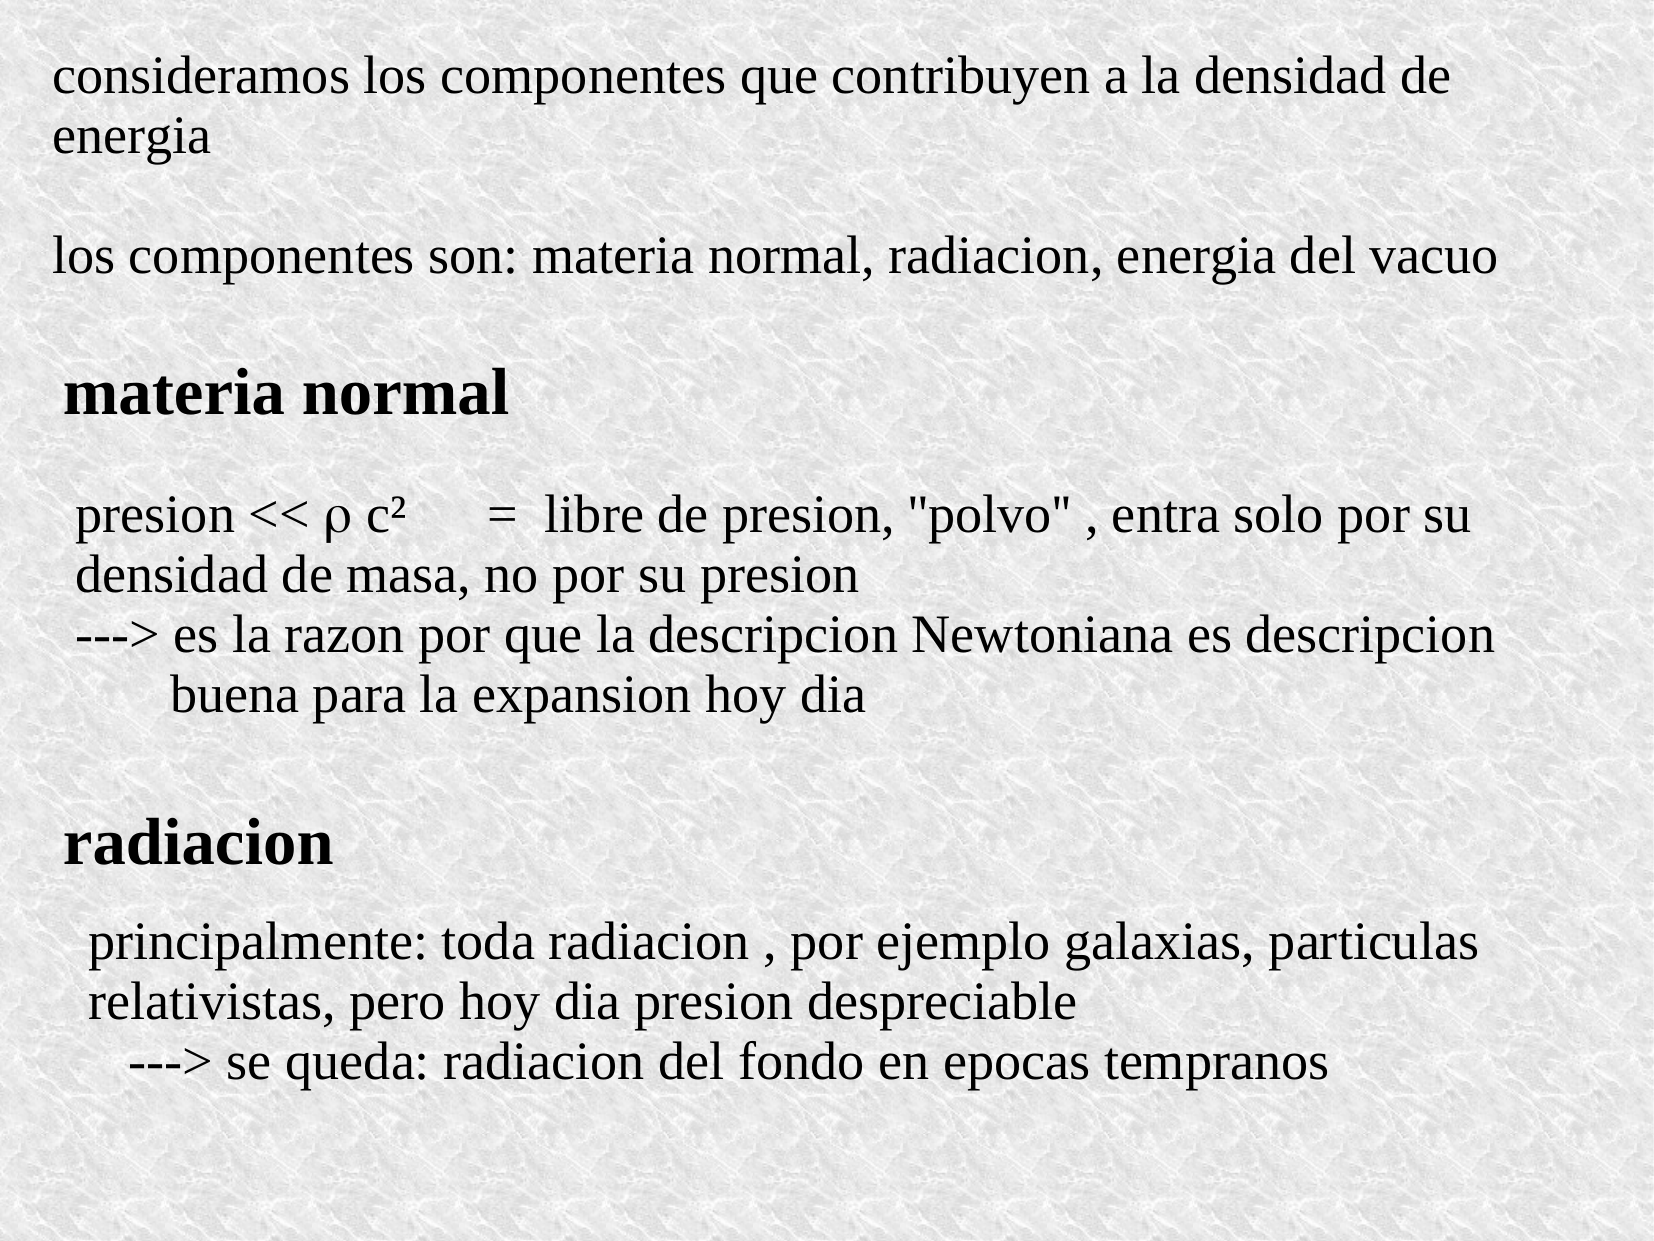

consideramos los componentes que contribuyen a la densidad de
energia
los componentes son: materia normal, radiacion, energia del vacuo
materia normal
presion <<  c² = libre de presion, ''polvo'' , entra solo por su
densidad de masa, no por su presion
---> es la razon por que la descripcion Newtoniana es descripcion
 buena para la expansion hoy dia
radiacion
principalmente: toda radiacion , por ejemplo galaxias, particulas
relativistas, pero hoy dia presion despreciable
 ---> se queda: radiacion del fondo en epocas tempranos